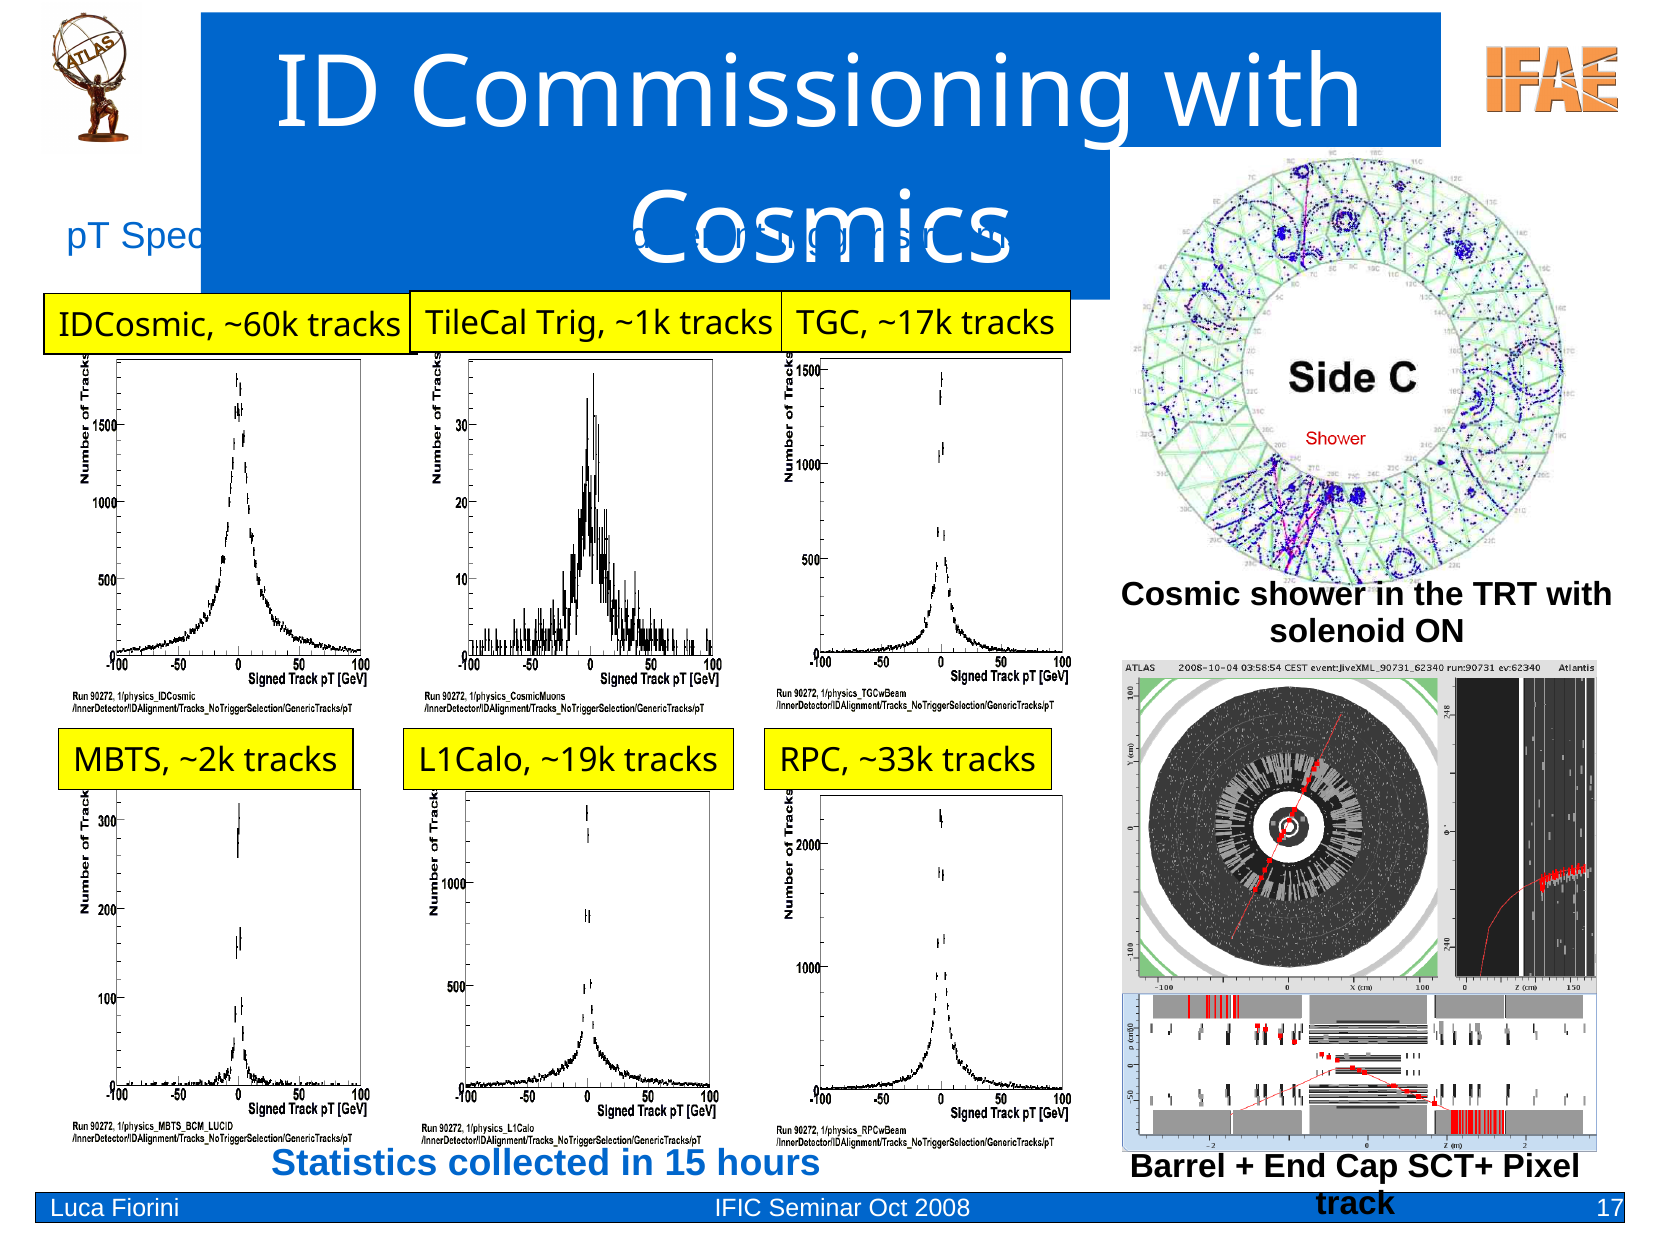

ID Commissioning with Cosmics
pT Spectrum of Cosmic muons in different trigger streams
TileCal Trig, ~1k tracks
TGC, ~17k tracks
IDCosmic, ~60k tracks
Cosmic shower in the TRT with solenoid ON
MBTS, ~2k tracks
L1Calo, ~19k tracks
RPC, ~33k tracks
Statistics collected in 15 hours
Barrel + End Cap SCT+ Pixel track
Luca Fiorini								IFIC Seminar Oct 2008								 17